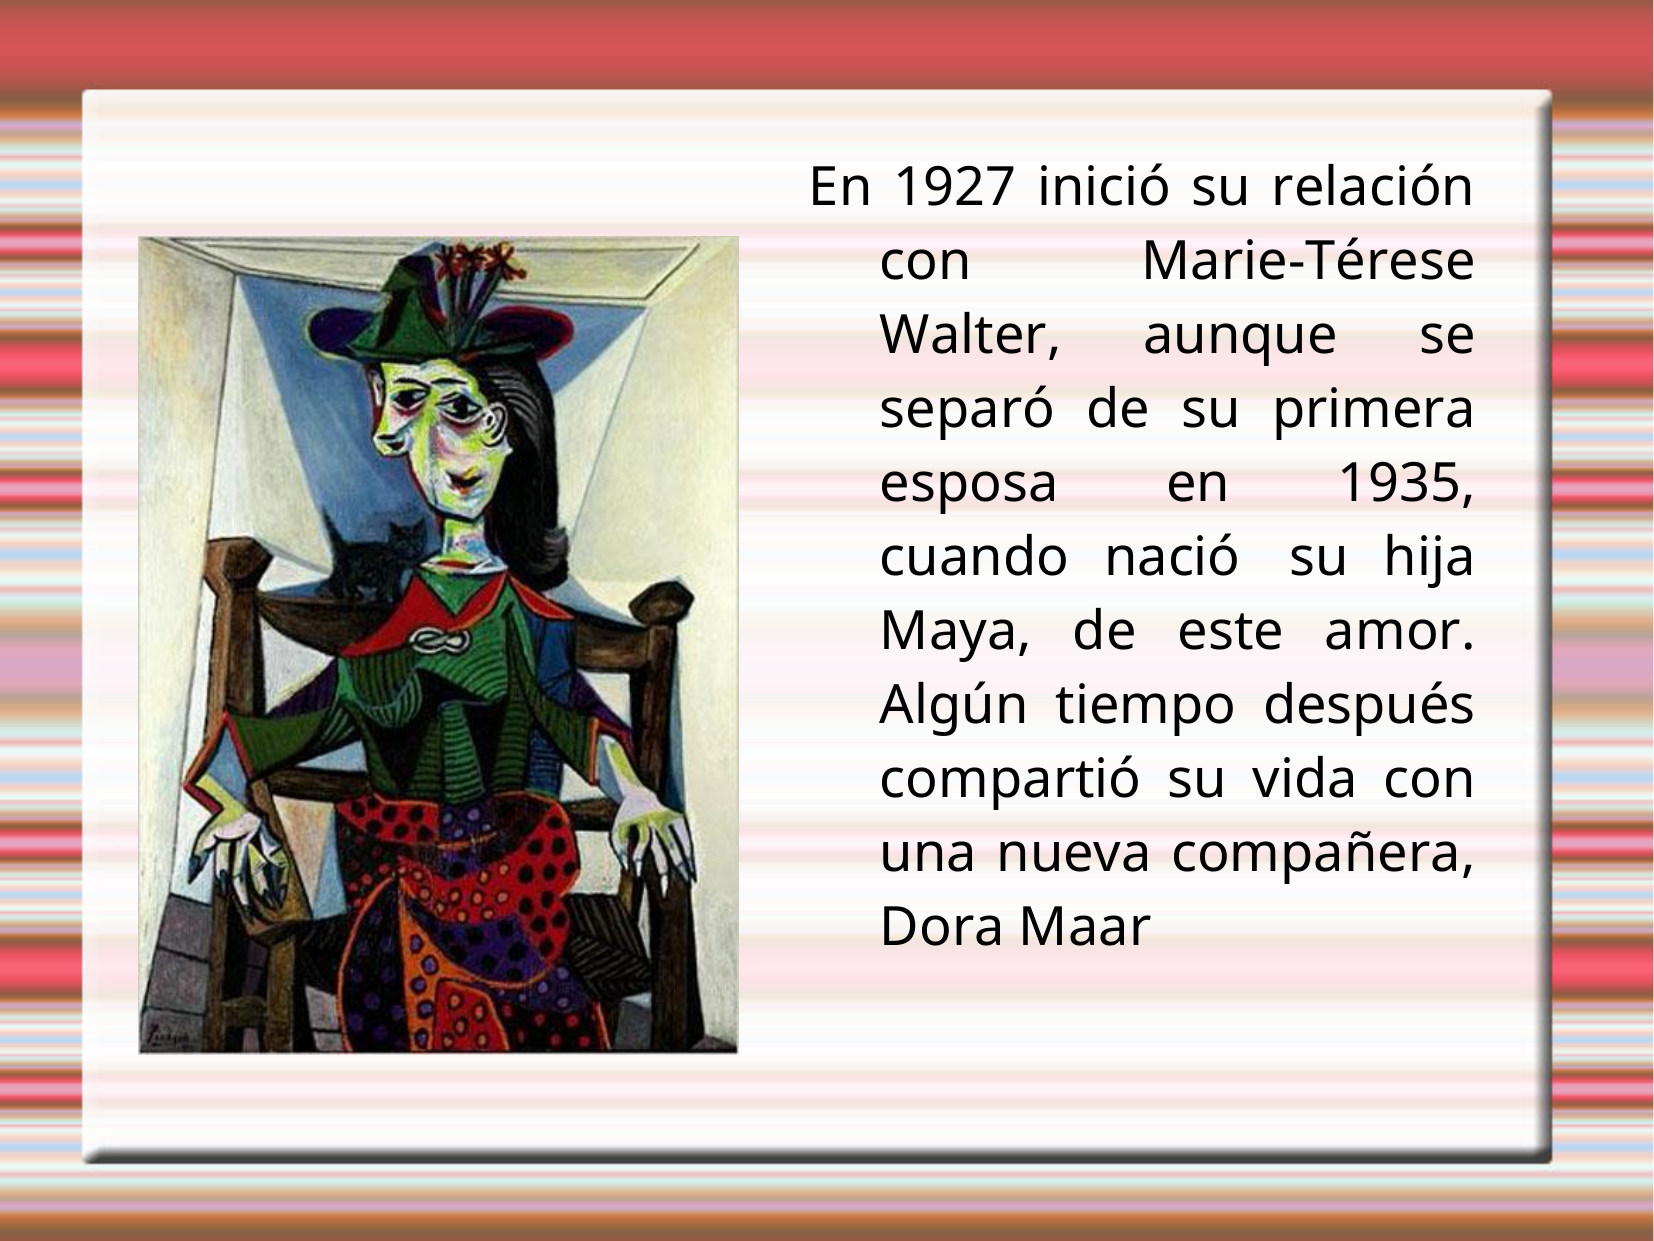

#
En 1927 inició su relación con Marie-Térese Walter, aunque se separó de su primera esposa en 1935, cuando nació  su hija Maya, de este amor. Algún tiempo después compartió su vida con una nueva compañera, Dora Maar